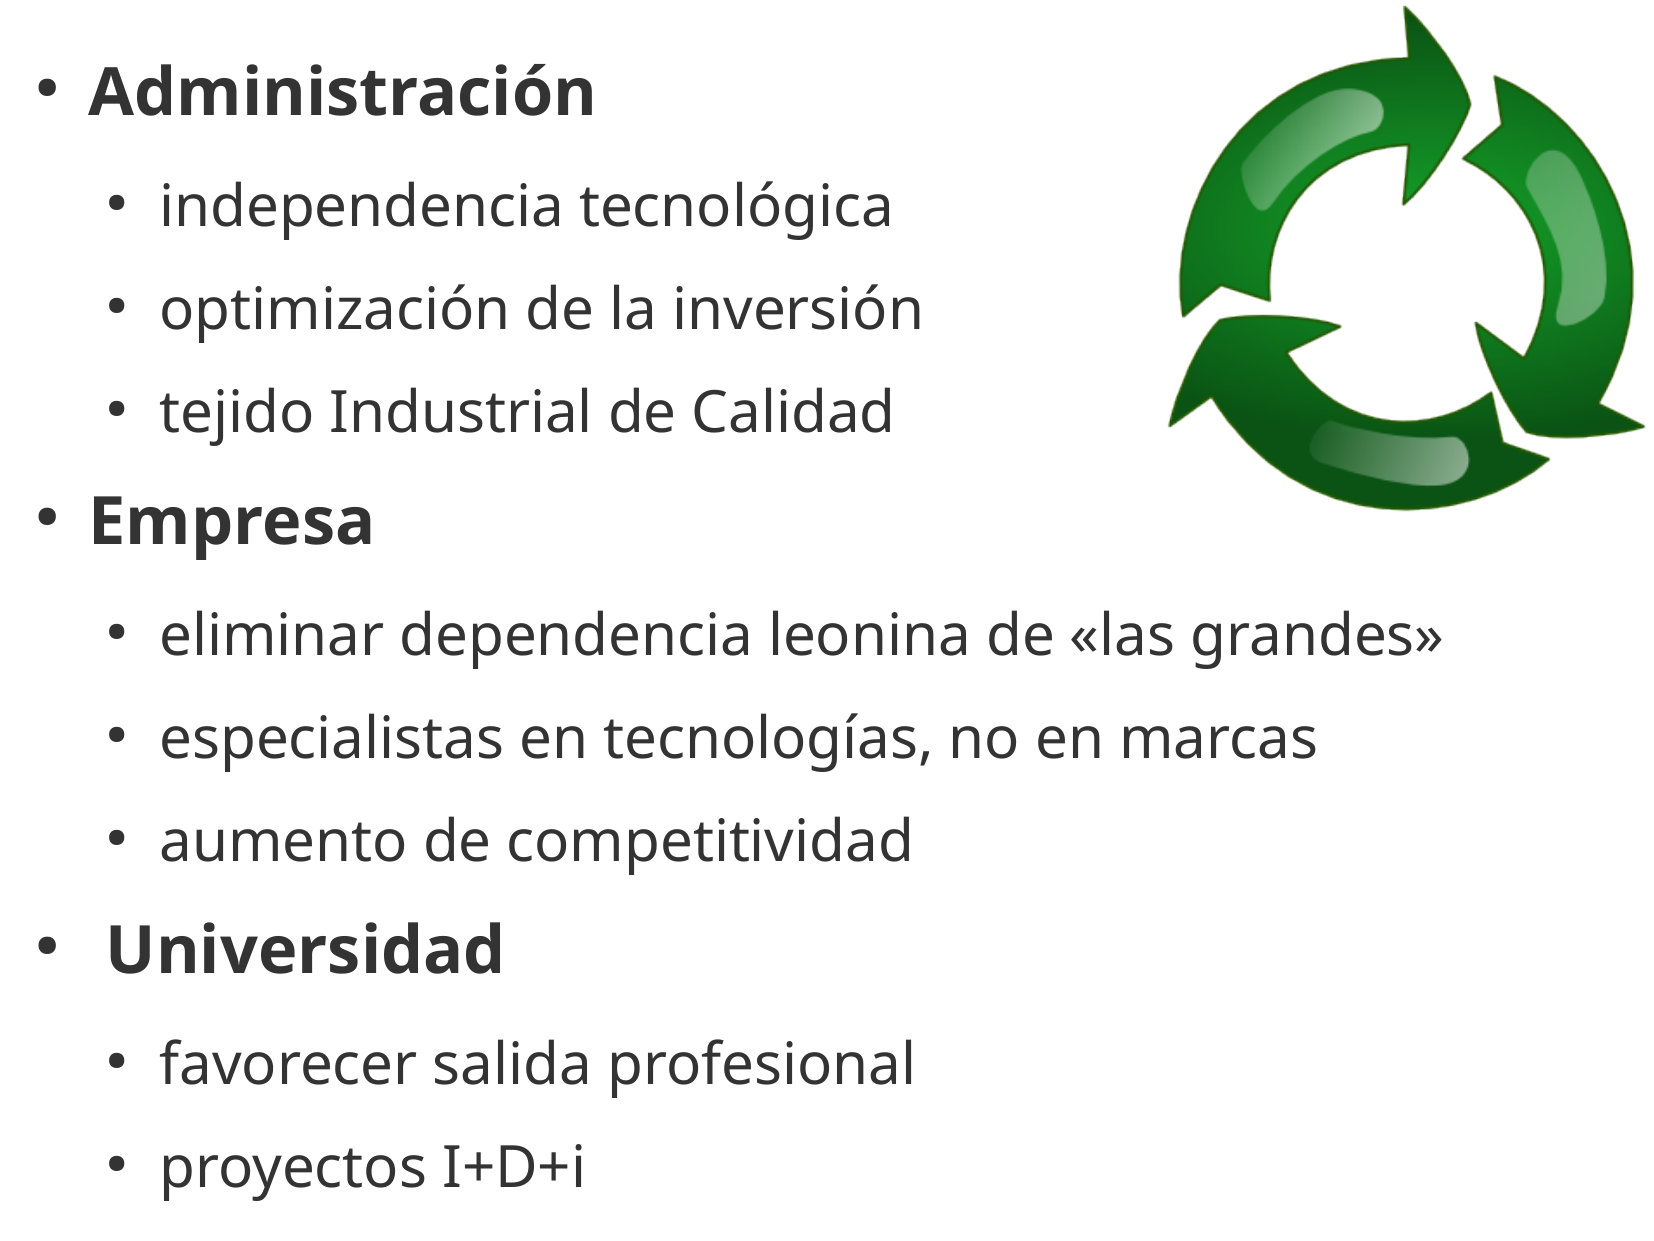

# Administración
independencia tecnológica
optimización de la inversión
tejido Industrial de Calidad
Empresa
eliminar dependencia leonina de «las grandes»
especialistas en tecnologías, no en marcas
aumento de competitividad
 Universidad
favorecer salida profesional
proyectos I+D+i